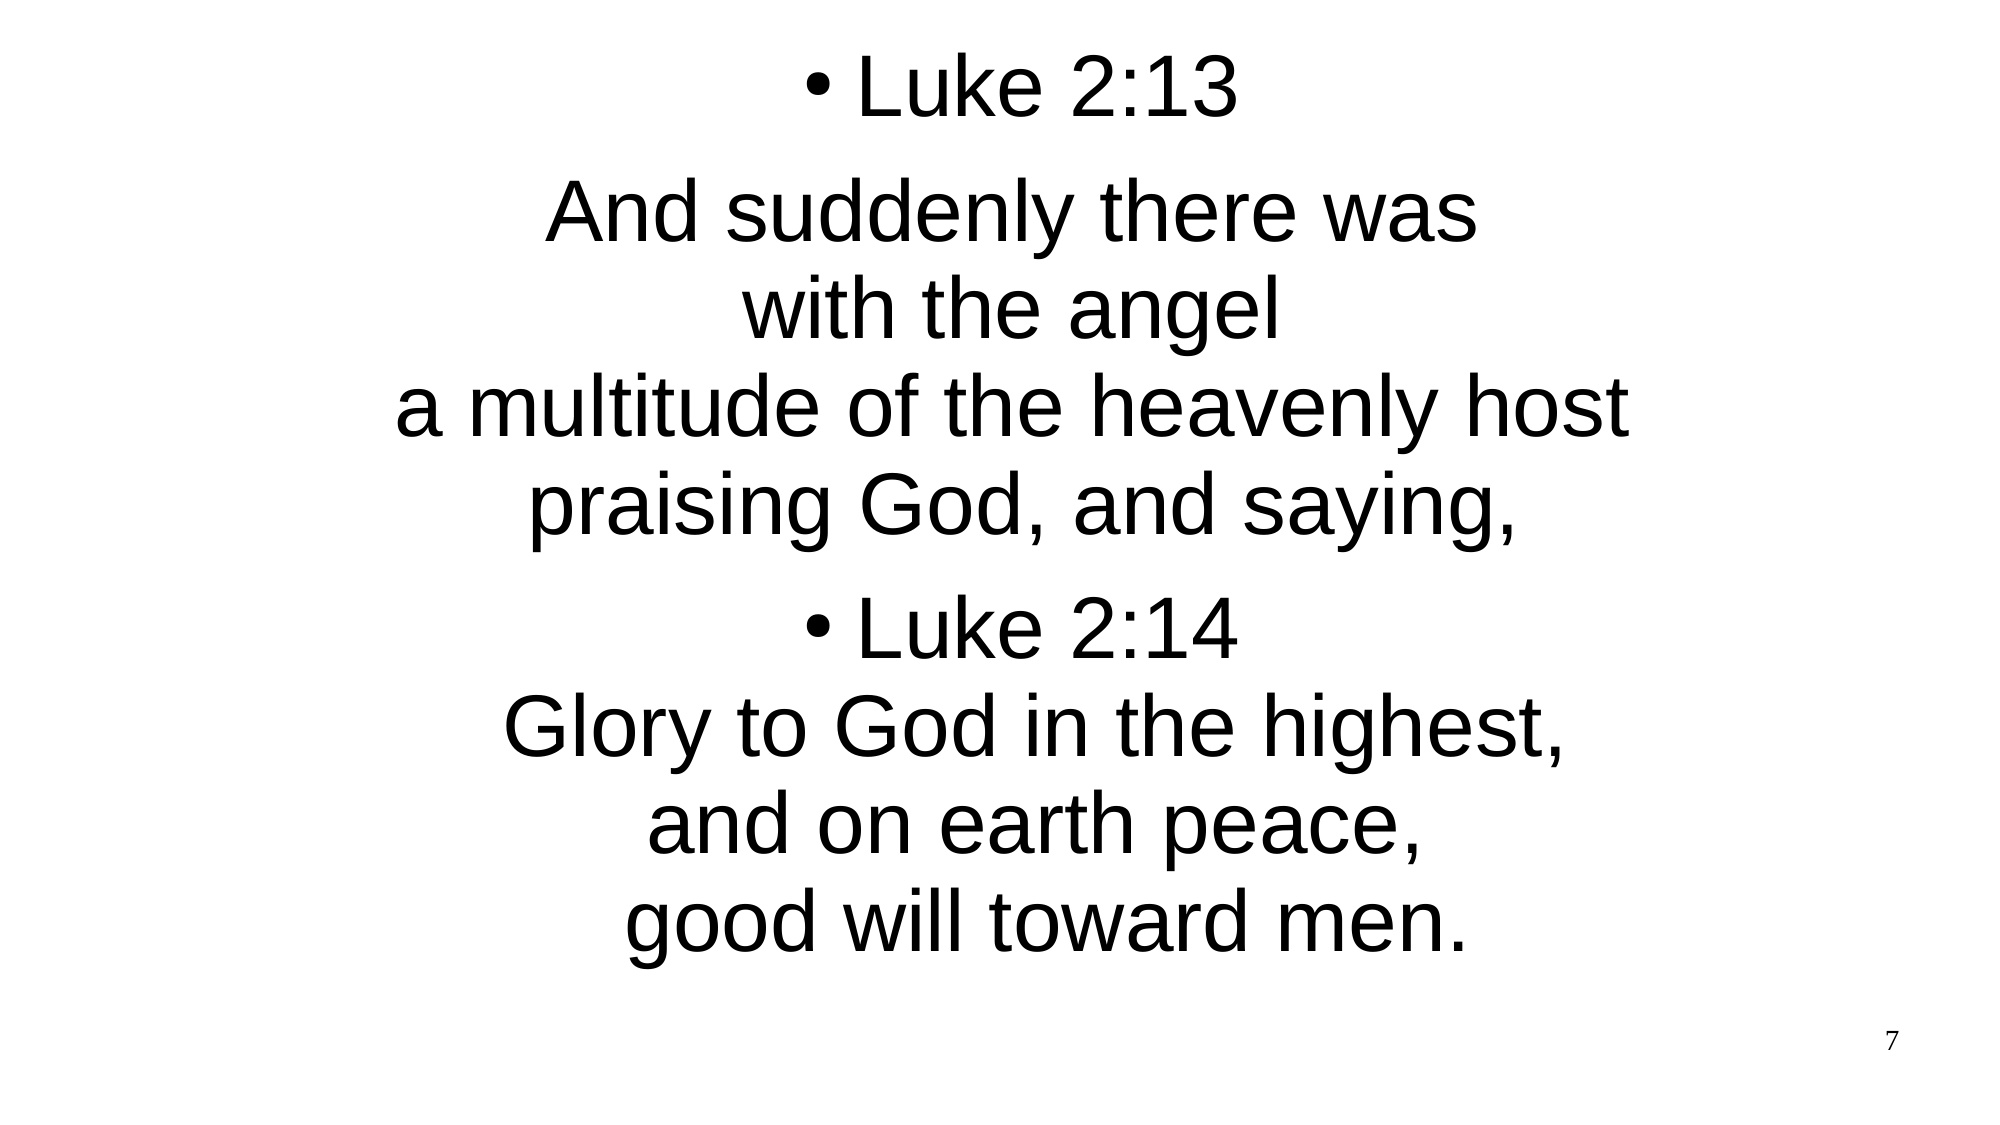

# Luke 2:13
And suddenly there was
 with the angel
a multitude of the heavenly host
 praising God, and saying,
Luke 2:14
Glory to God in the highest,
and on earth peace,
good will toward men.
7